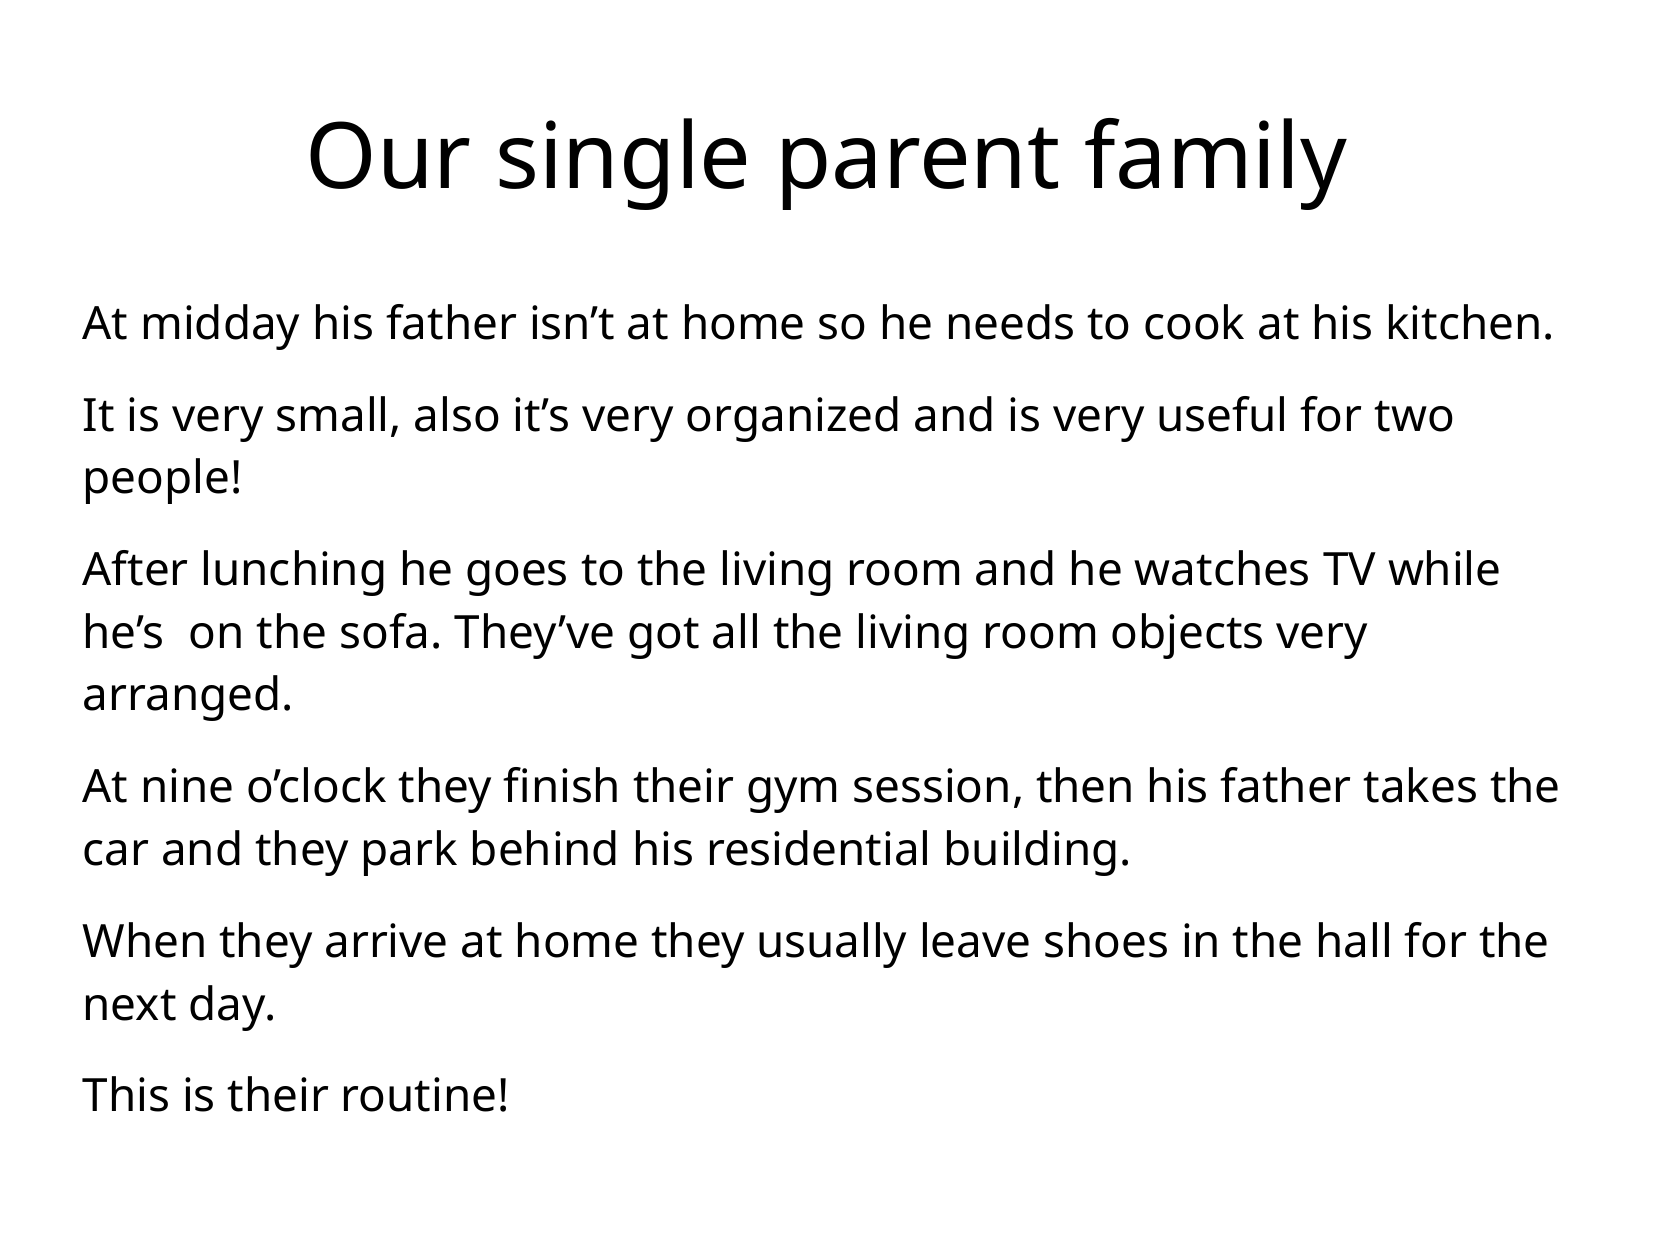

# Our single parent family
At midday his father isn’t at home so he needs to cook at his kitchen.
It is very small, also it’s very organized and is very useful for two people!
After lunching he goes to the living room and he watches TV while he’s on the sofa. They’ve got all the living room objects very arranged.
At nine o’clock they finish their gym session, then his father takes the car and they park behind his residential building.
When they arrive at home they usually leave shoes in the hall for the next day.
This is their routine!